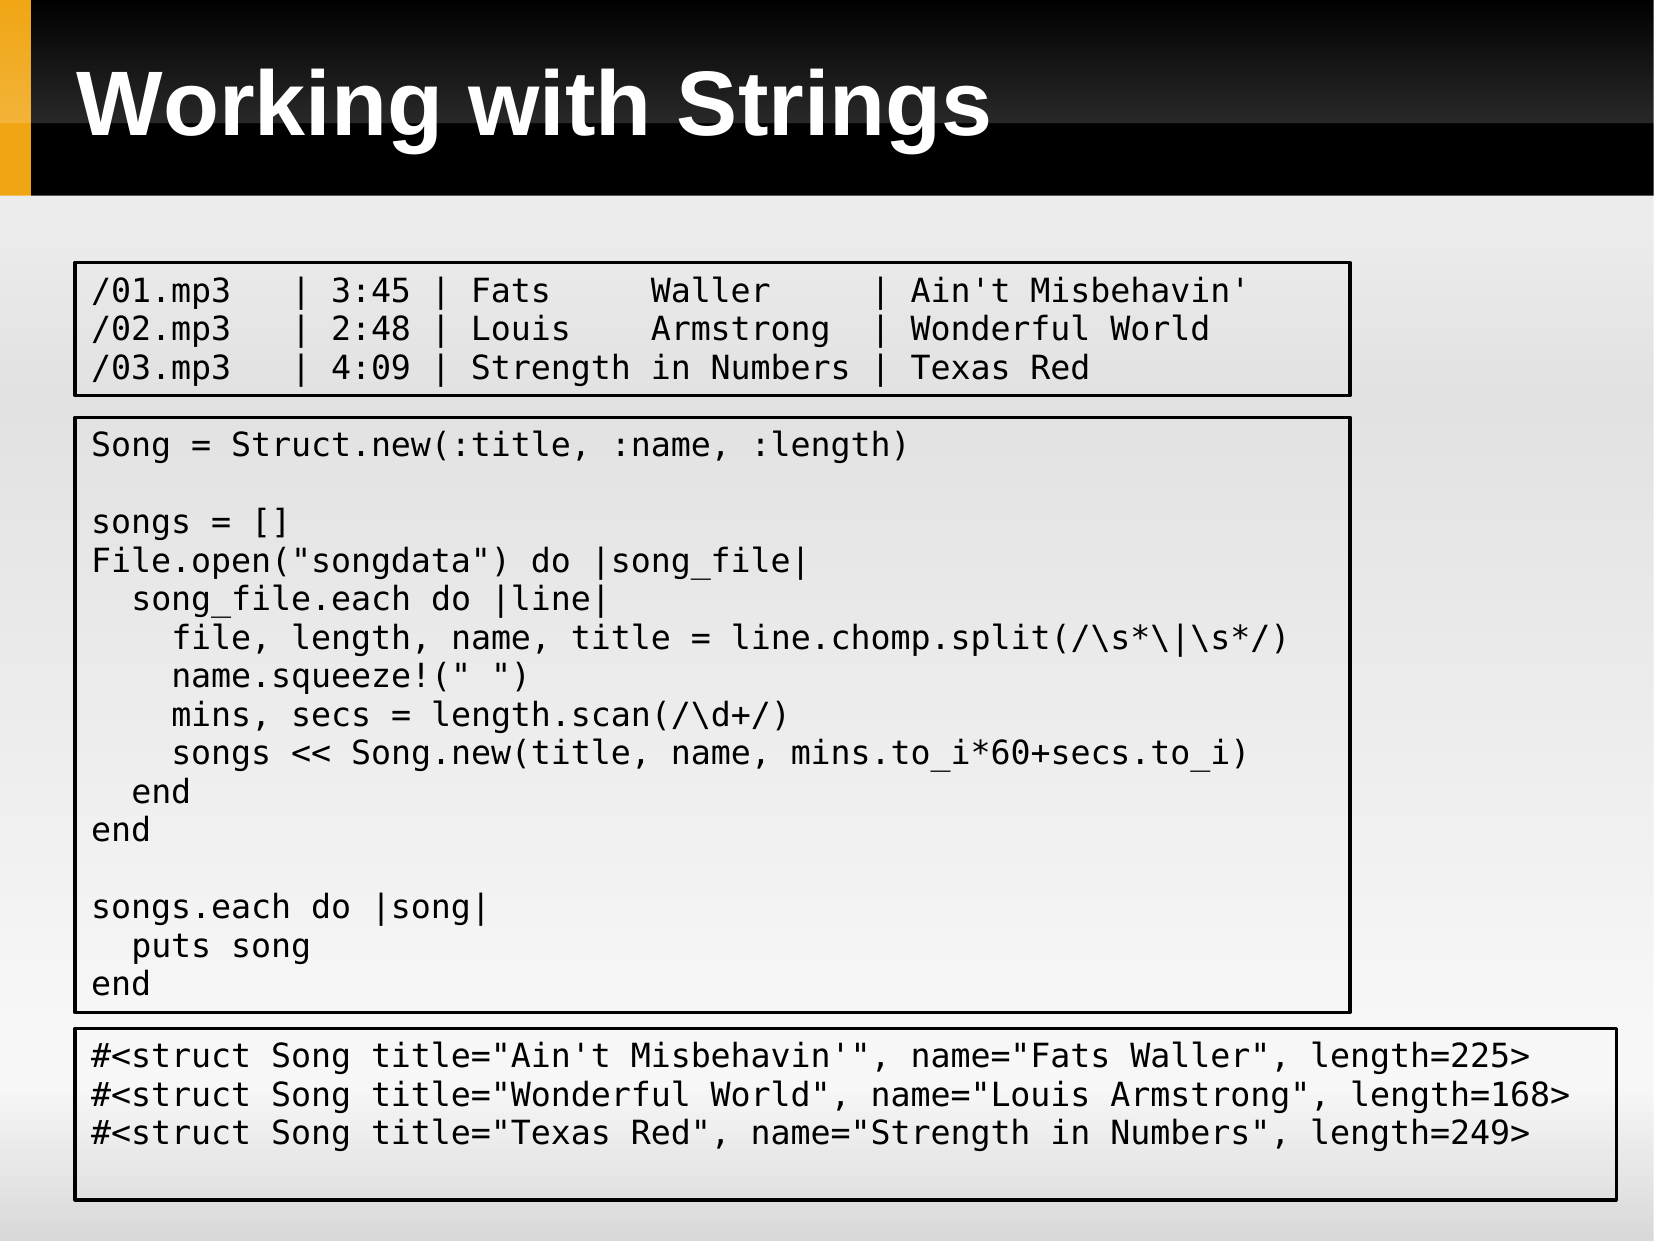

# Working with Strings
/01.mp3 | 3:45 | Fats Waller | Ain't Misbehavin'
/02.mp3 | 2:48 | Louis Armstrong | Wonderful World
/03.mp3 | 4:09 | Strength in Numbers | Texas Red
Song = Struct.new(:title, :name, :length)
songs = []
File.open("songdata") do |song_file|
 song_file.each do |line|
 file, length, name, title = line.chomp.split(/\s*\|\s*/)
 name.squeeze!(" ")
 mins, secs = length.scan(/\d+/)
 songs << Song.new(title, name, mins.to_i*60+secs.to_i)
 end
end
songs.each do |song|
 puts song
end
#<struct Song title="Ain't Misbehavin'", name="Fats Waller", length=225>
#<struct Song title="Wonderful World", name="Louis Armstrong", length=168>
#<struct Song title="Texas Red", name="Strength in Numbers", length=249>